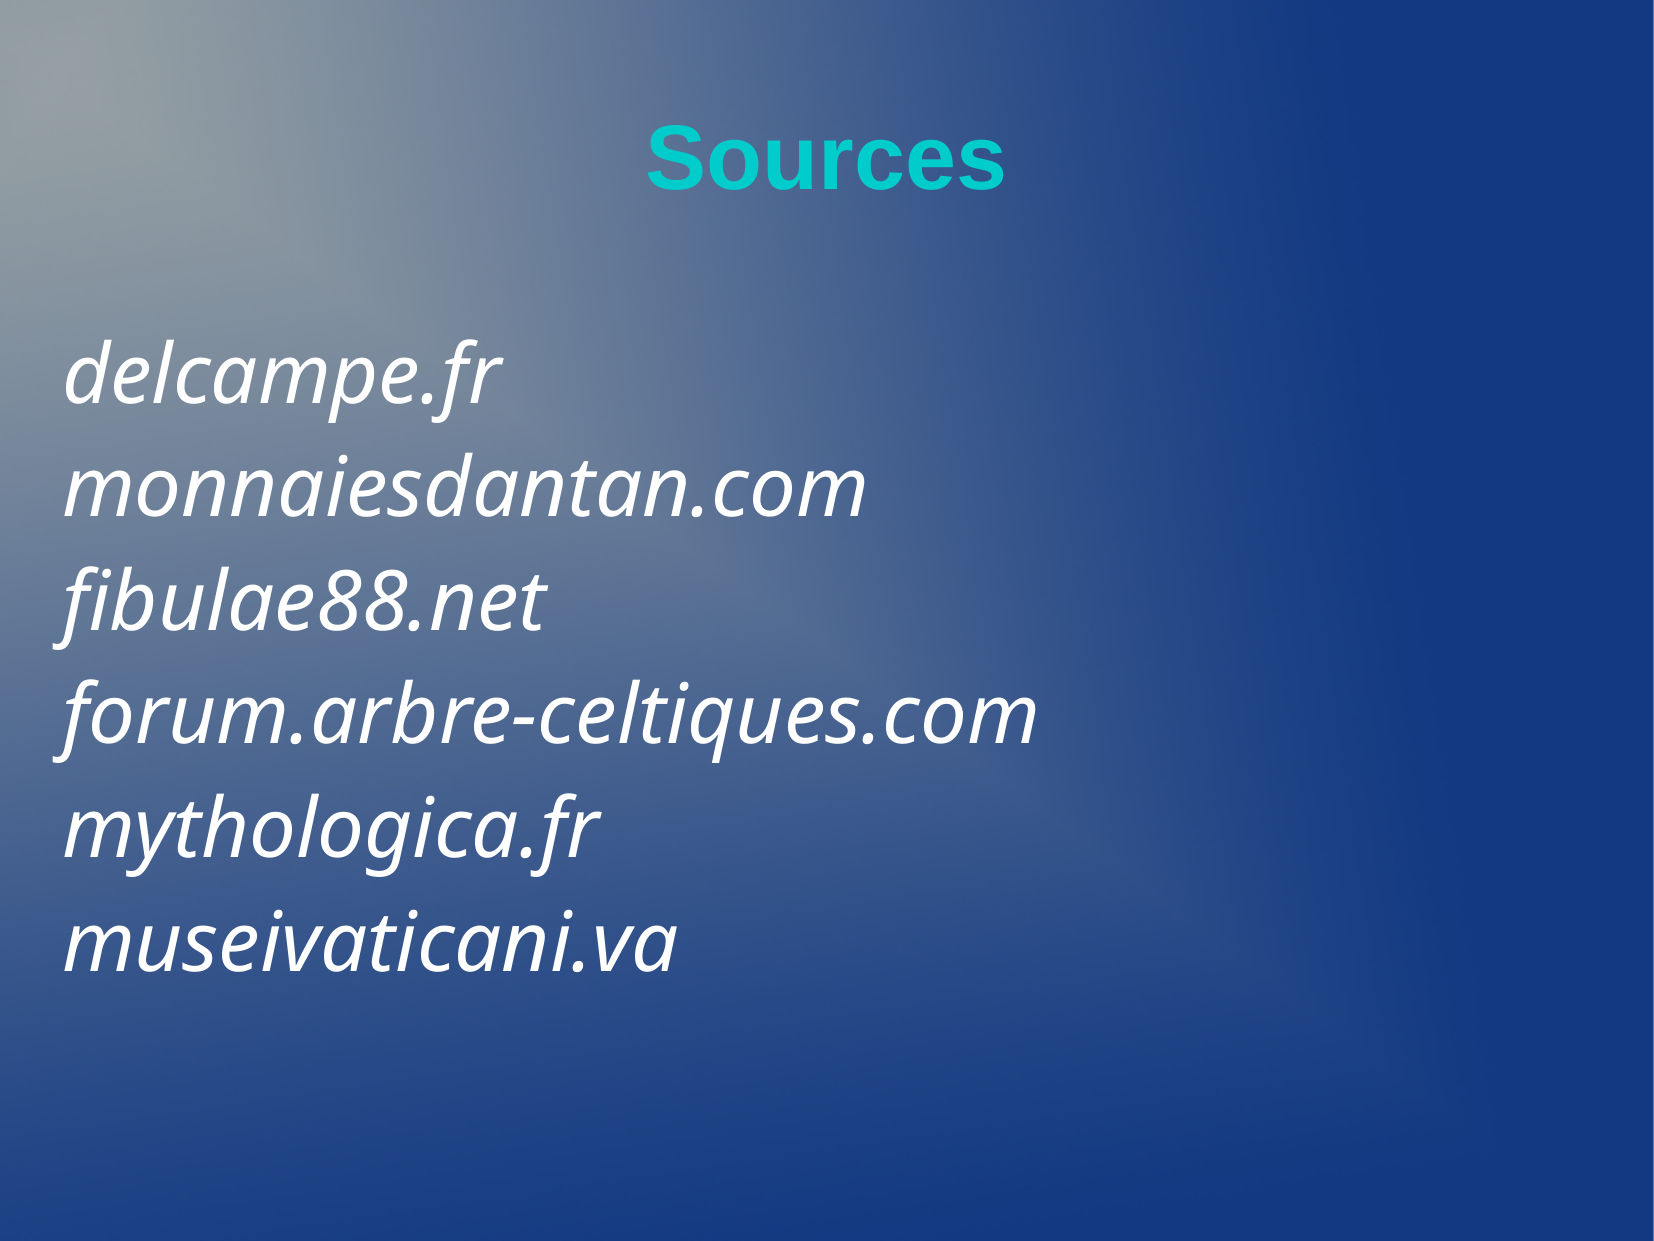

# Sources
delcampe.fr
monnaiesdantan.com
fibulae88.net
forum.arbre-celtiques.com
mythologica.fr
museivaticani.va